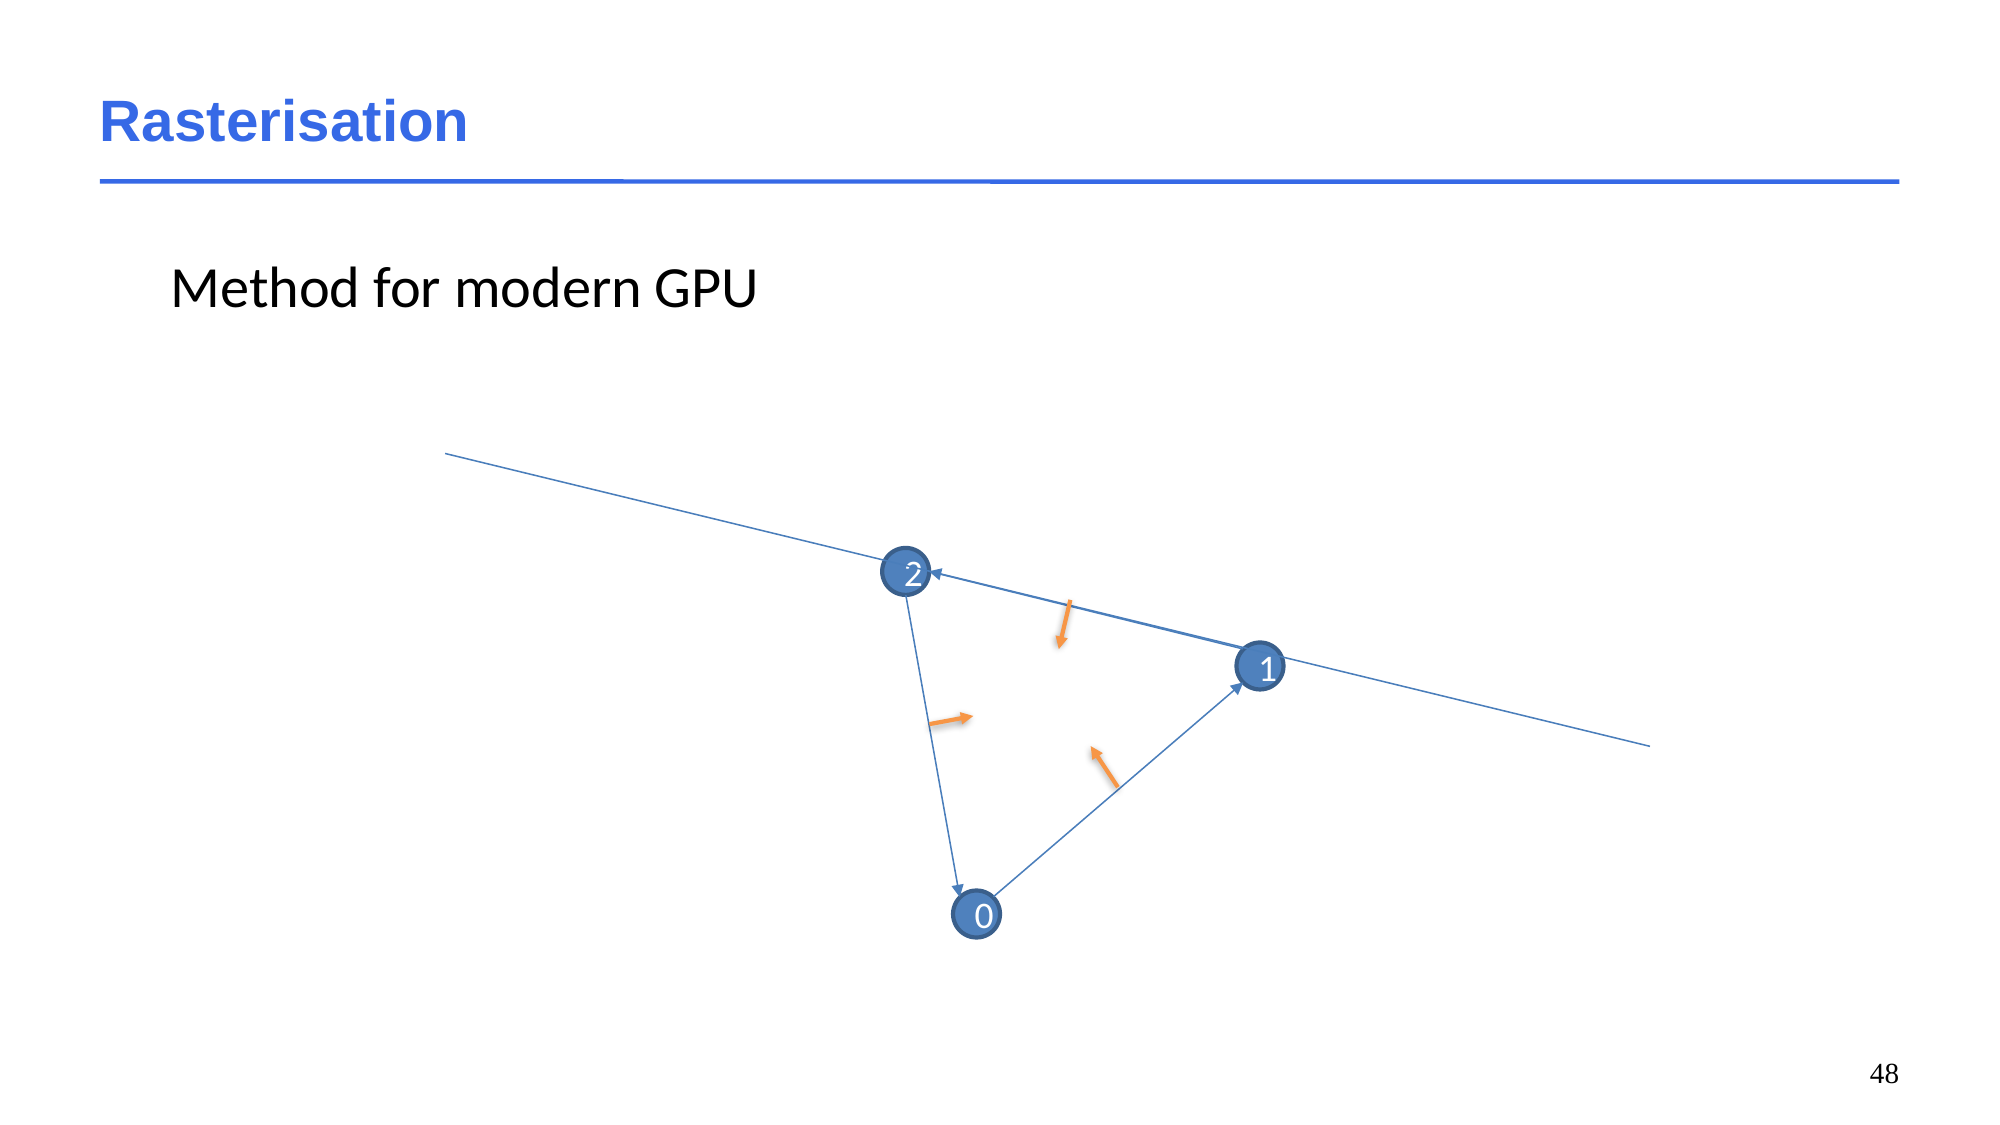

# Rasterisation
Method for modern GPU
2
1
0
48